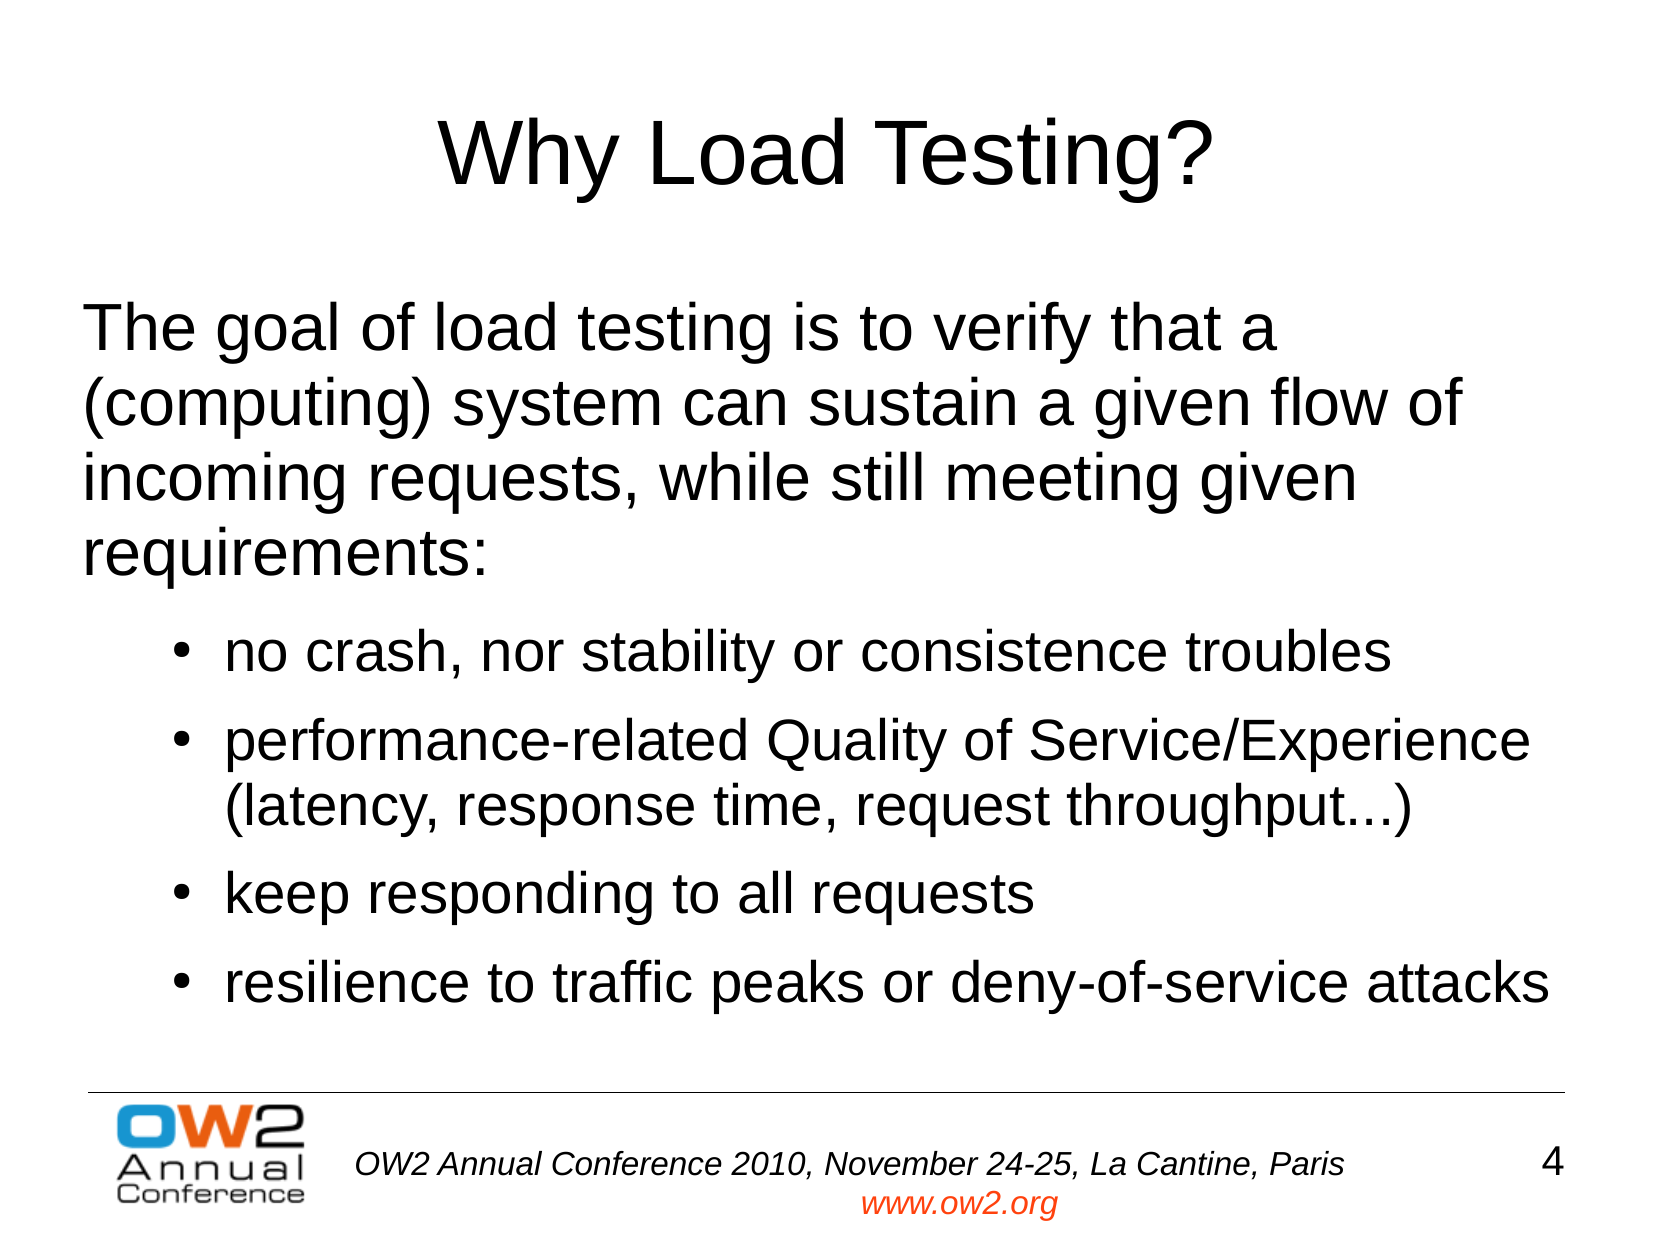

# Why Load Testing?
The goal of load testing is to verify that a (computing) system can sustain a given flow of incoming requests, while still meeting given requirements:
no crash, nor stability or consistence troubles
performance-related Quality of Service/Experience (latency, response time, request throughput...)
keep responding to all requests
resilience to traffic peaks or deny-of-service attacks